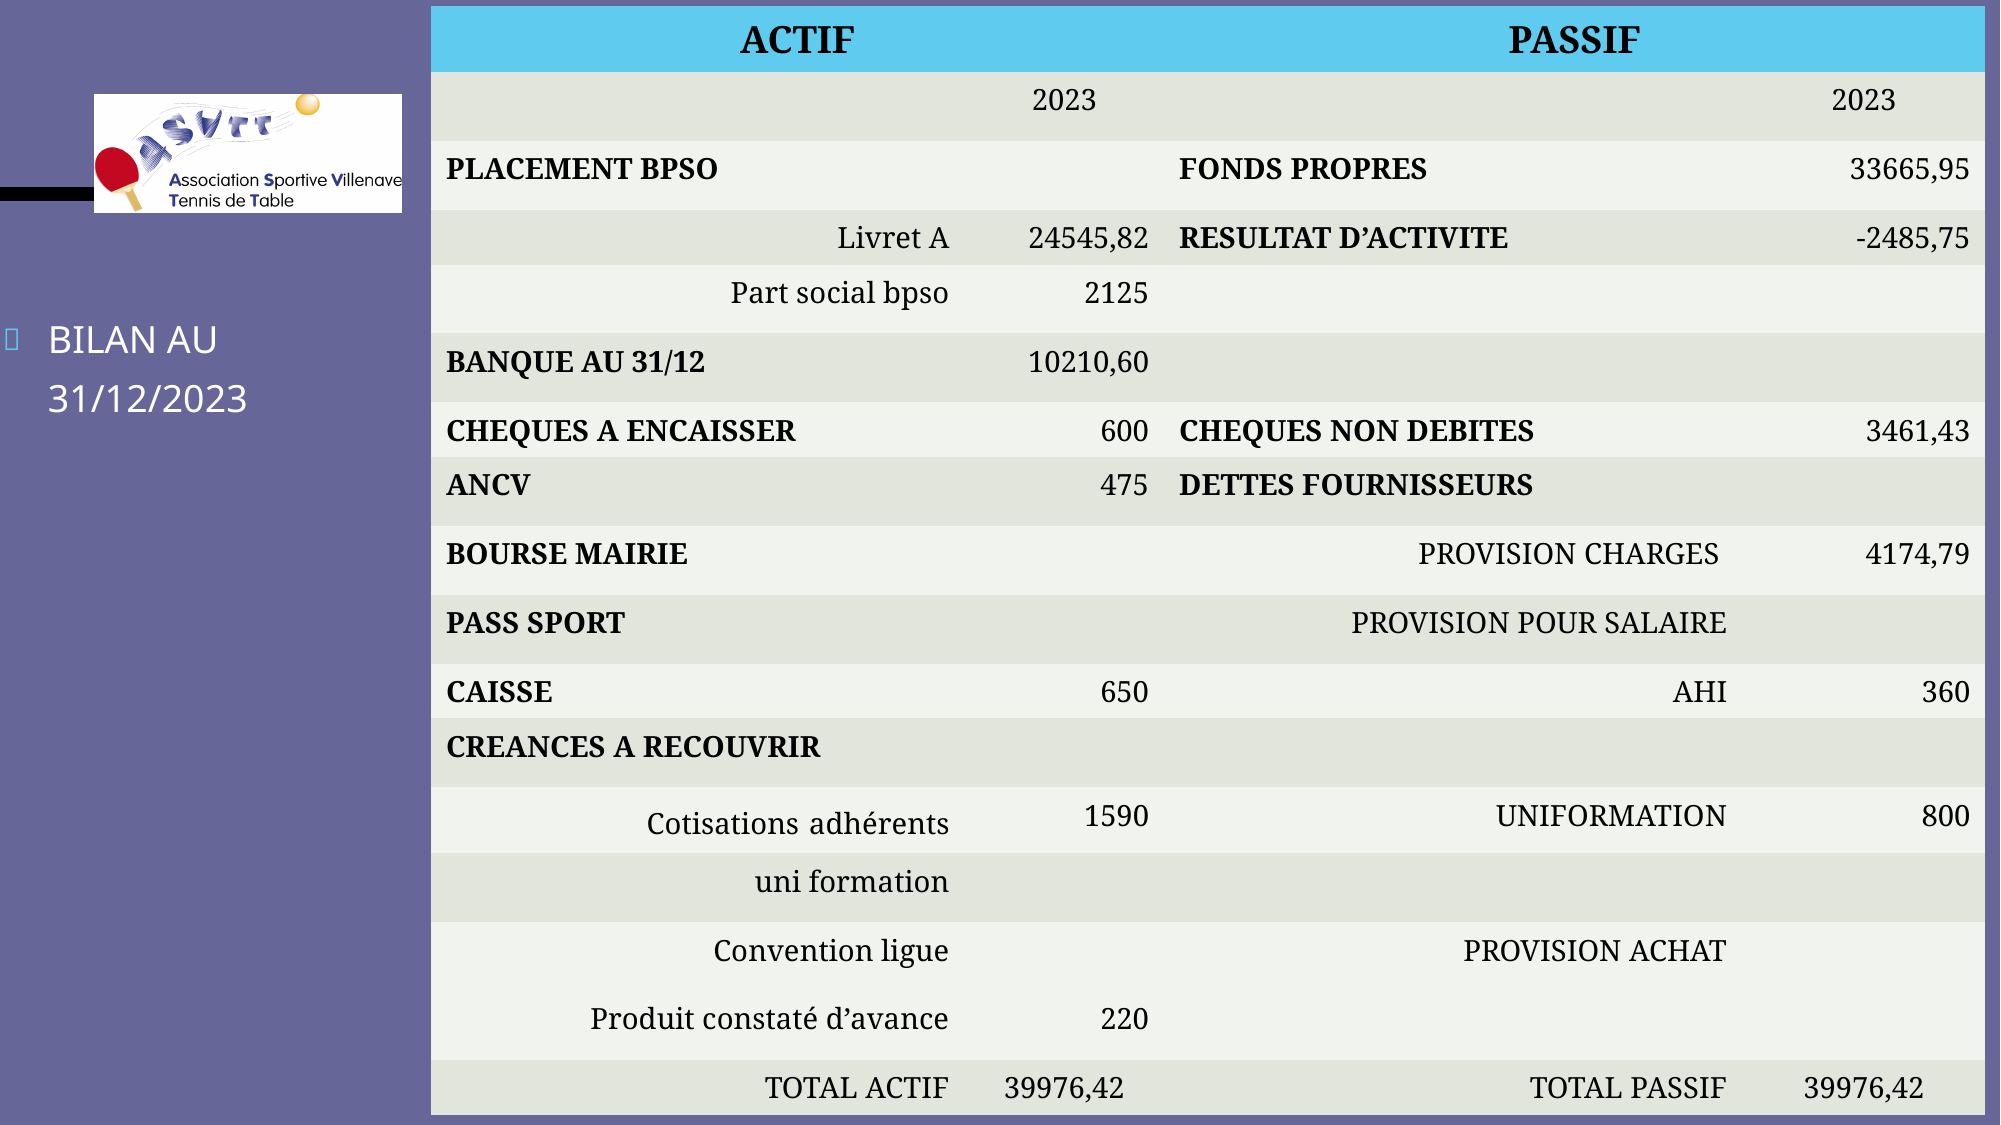

| ACTIF | | PASSIF | |
| --- | --- | --- | --- |
| | 2023 | | 2023 |
| PLACEMENT BPSO | | FONDS PROPRES | 33665,95 |
| Livret A | 24545,82 | RESULTAT D’ACTIVITE | -2485,75 |
| Part social bpso | 2125 | | |
| BANQUE AU 31/12 | 10210,60 | | |
| CHEQUES A ENCAISSER | 600 | CHEQUES NON DEBITES | 3461,43 |
| ANCV | 475 | DETTES FOURNISSEURS | |
| BOURSE MAIRIE | | PROVISION CHARGES | 4174,79 |
| PASS SPORT | | PROVISION POUR SALAIRE | |
| CAISSE | 650 | AHI | 360 |
| CREANCES A RECOUVRIR | | | |
| Cotisations adhérents | 1590 | UNIFORMATION | 800 |
| uni formation | | | |
| Convention ligue | | PROVISION ACHAT | |
| Produit constaté d’avance | 220 | | |
| TOTAL ACTIF | 39976,42 | TOTAL PASSIF | 39976,42 |
# BILAN AU 31/12/2023